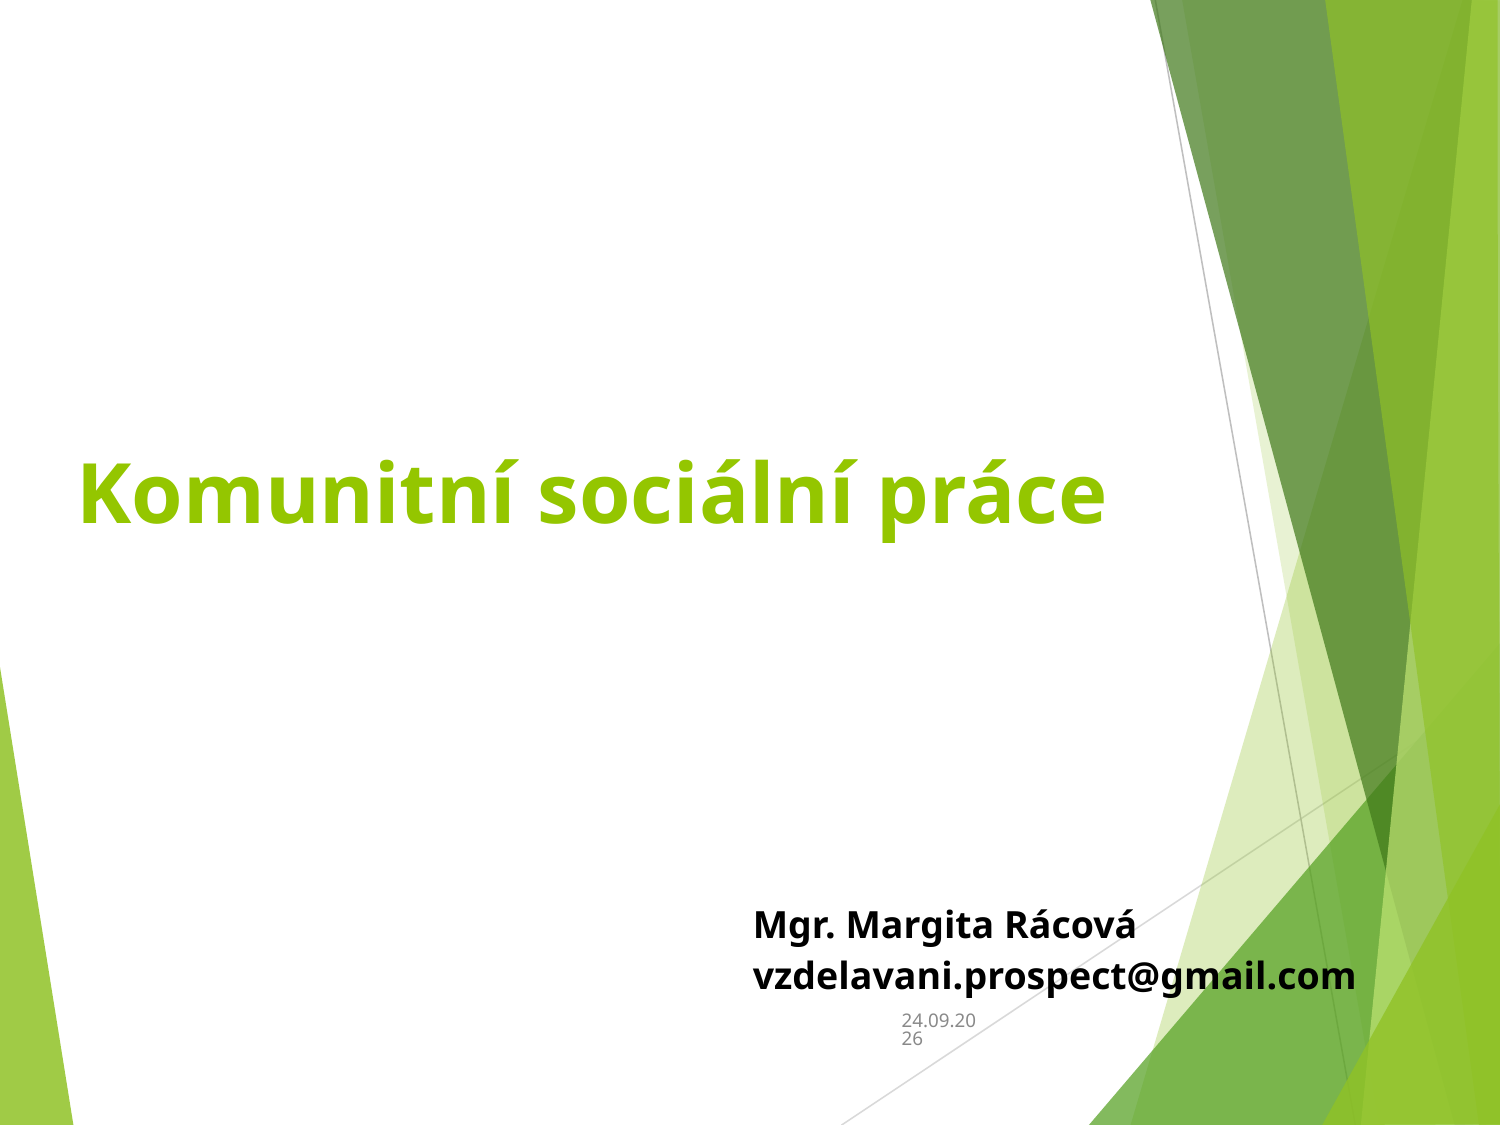

# Komunitní sociální práce
Mgr. Margita Rácová
vzdelavani.prospect@gmail.com